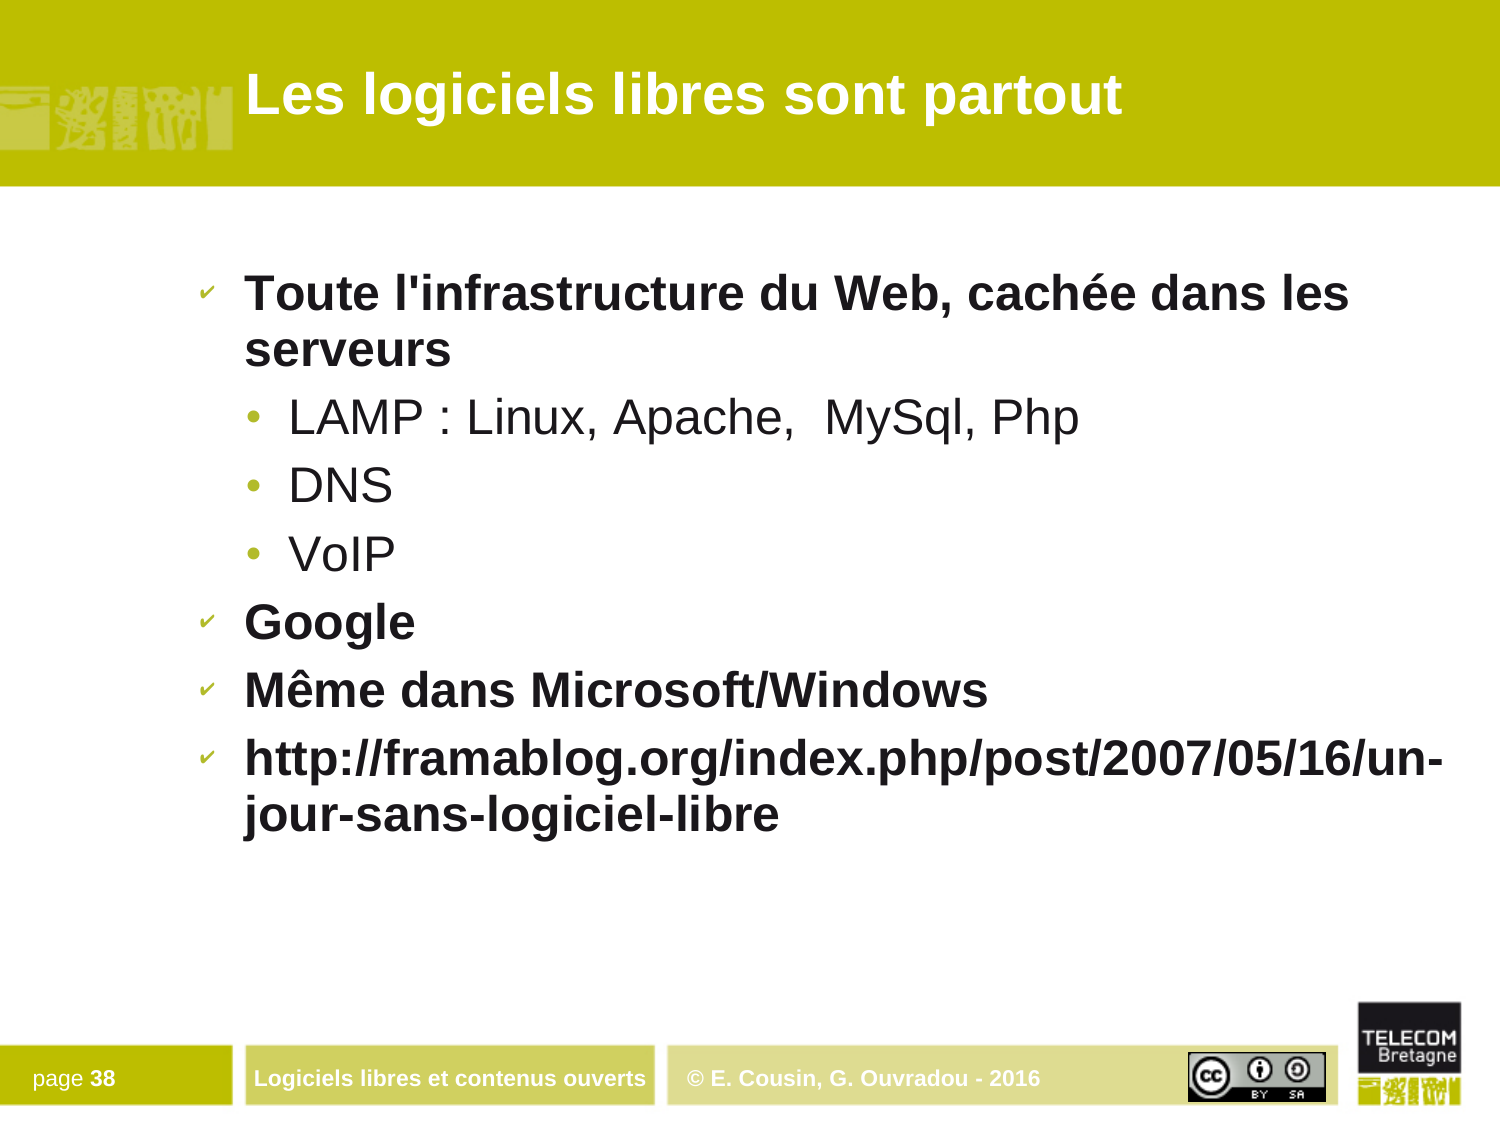

# Les logiciels libres sont partout
Toute l'infrastructure du Web, cachée dans les serveurs
LAMP : Linux, Apache, MySql, Php
DNS
VoIP
Google
Même dans Microsoft/Windows
http://framablog.org/index.php/post/2007/05/16/un-jour-sans-logiciel-libre
38
© E. Cousin, G. Ouvradou - 2016